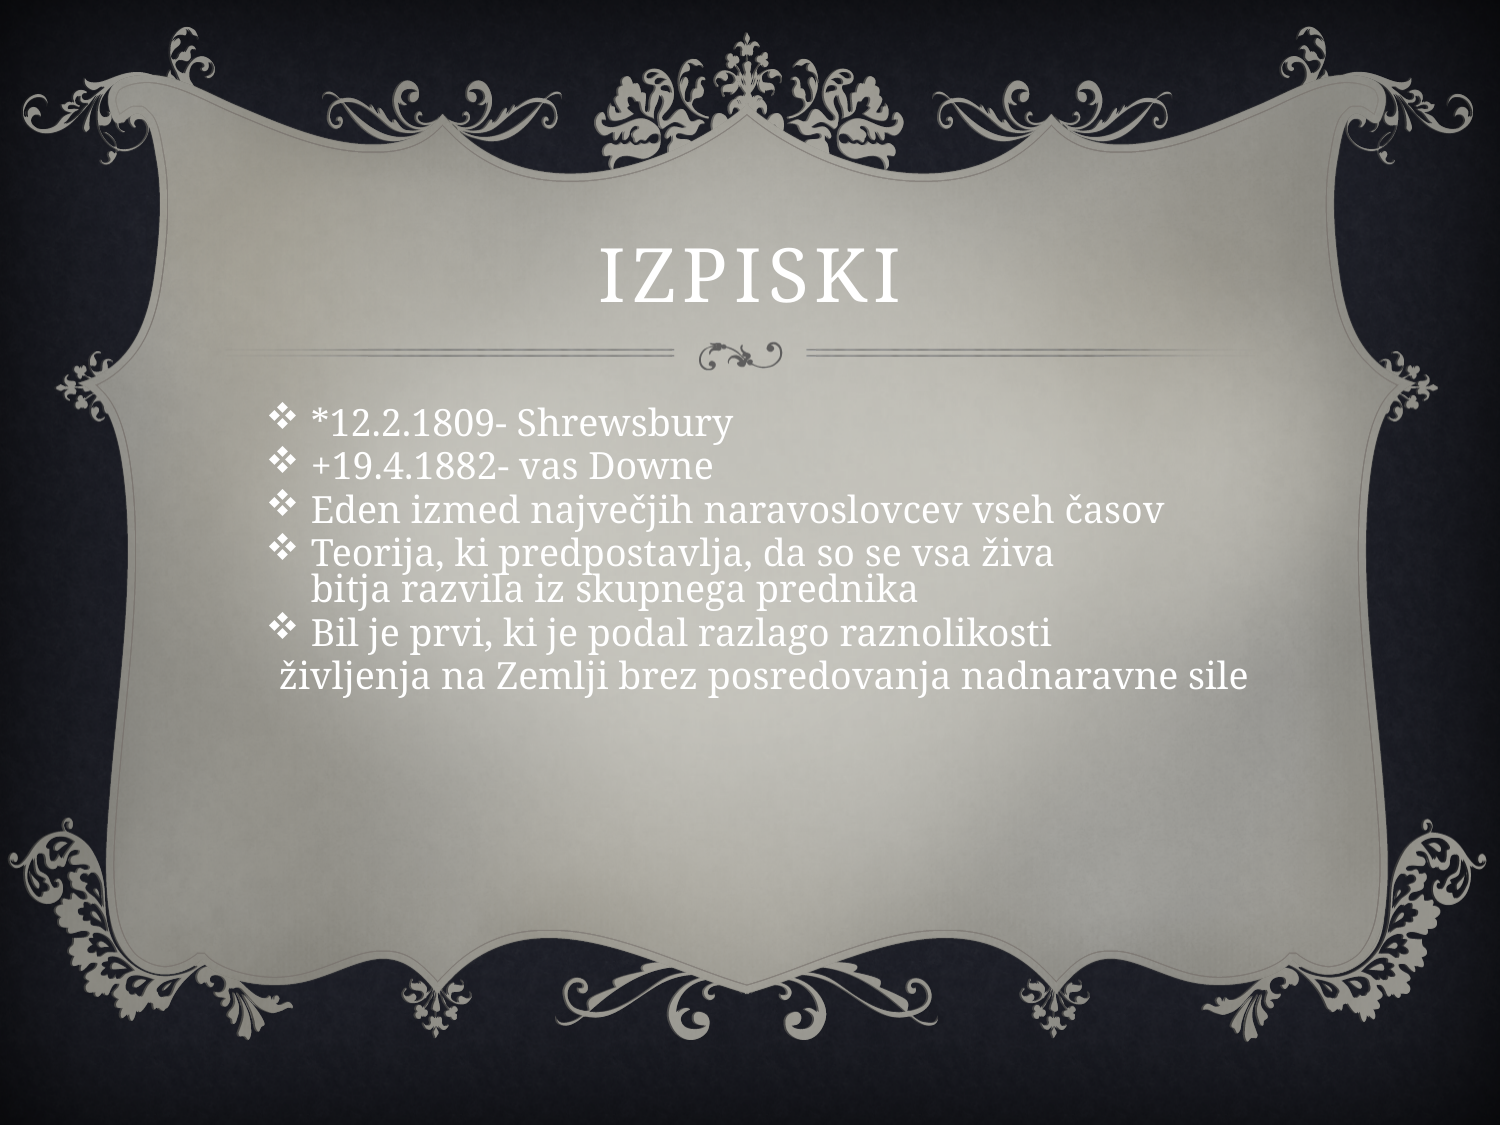

# IZPISKI
*12.2.1809- Shrewsbury
+19.4.1882- vas Downe
Eden izmed največjih naravoslovcev vseh časov
Teorija, ki predpostavlja, da so se vsa živa bitja razvila iz skupnega prednika
Bil je prvi, ki je podal razlago raznolikosti
 življenja na Zemlji brez posredovanja nadnaravne sile